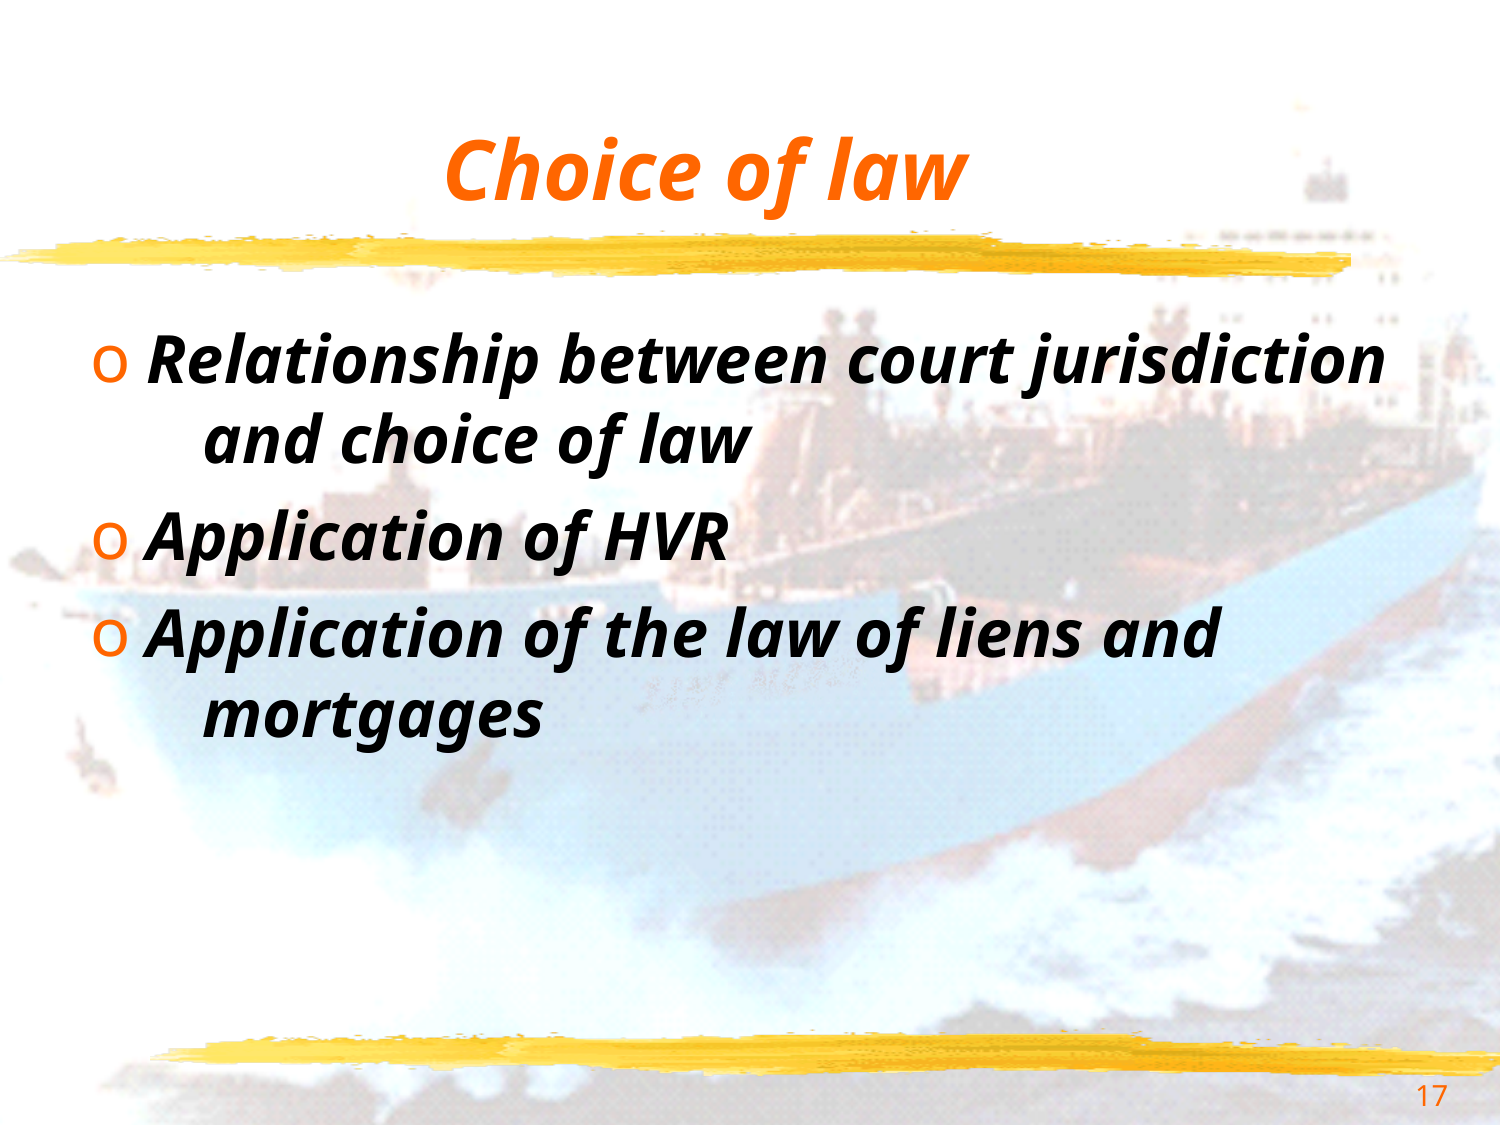

# Choice of law
Relationship between court jurisdiction and choice of law
Application of HVR
Application of the law of liens and mortgages